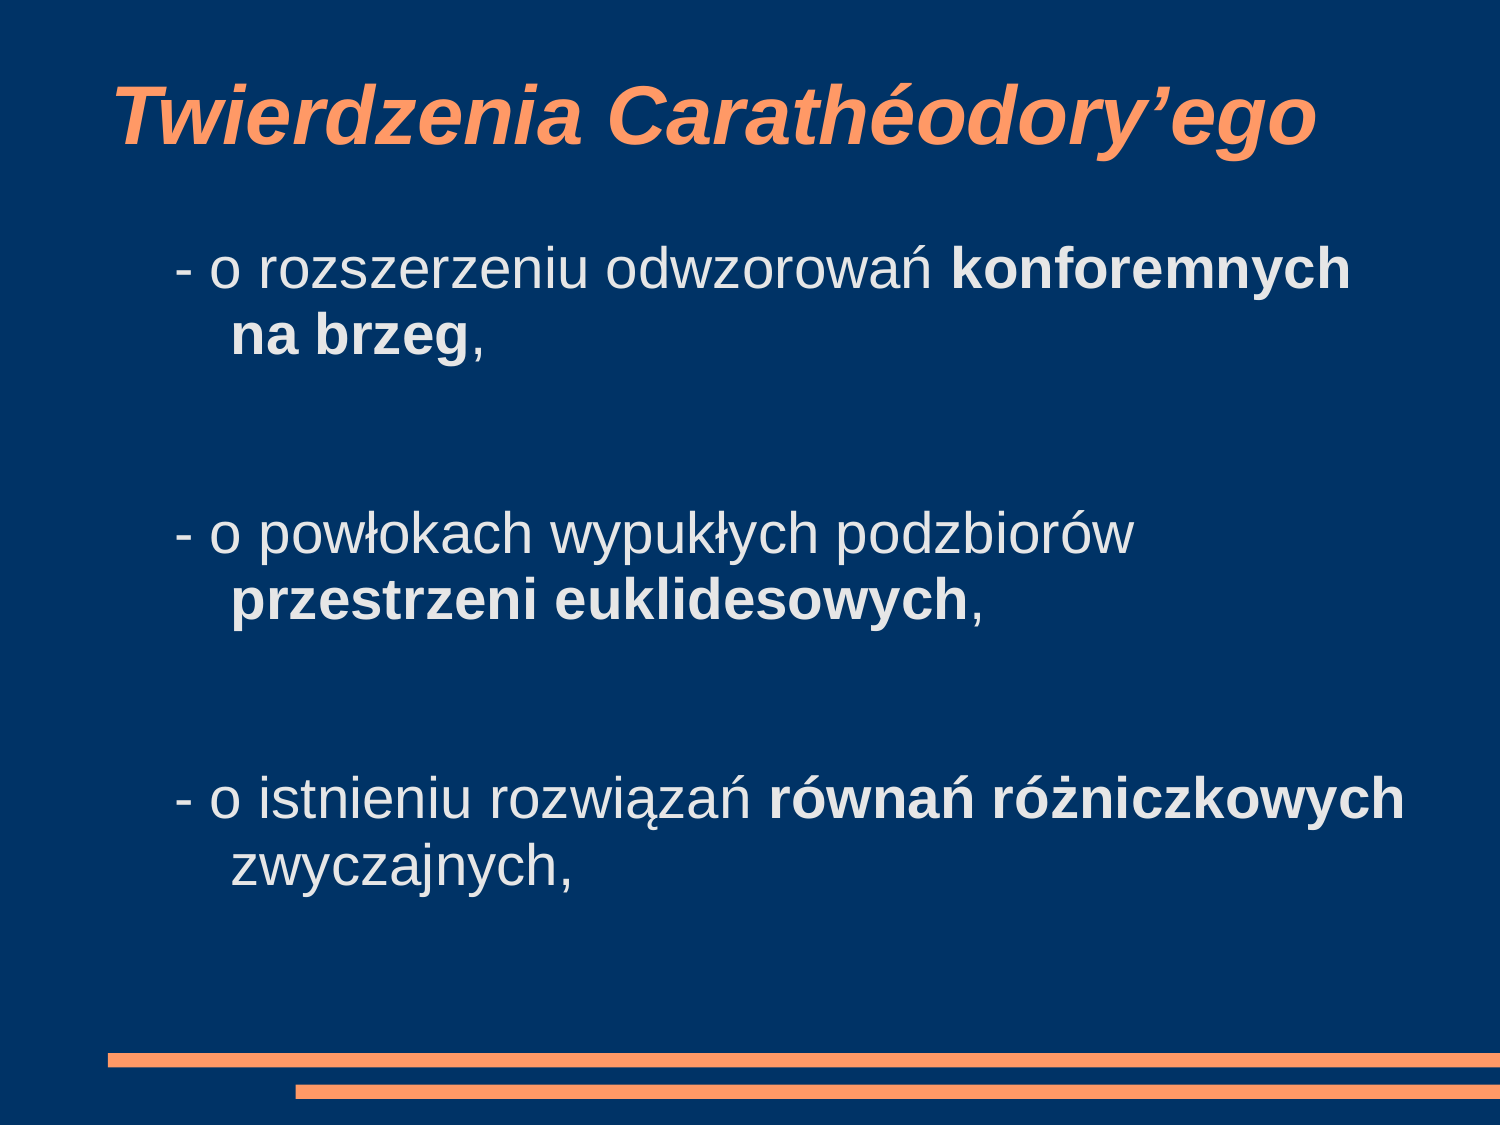

# Twierdzenia Carathéodory’ego
- o rozszerzeniu odwzorowań konforemnych na brzeg,
- o powłokach wypukłych podzbiorów przestrzeni euklidesowych,
- o istnieniu rozwiązań równań różniczkowych zwyczajnych,